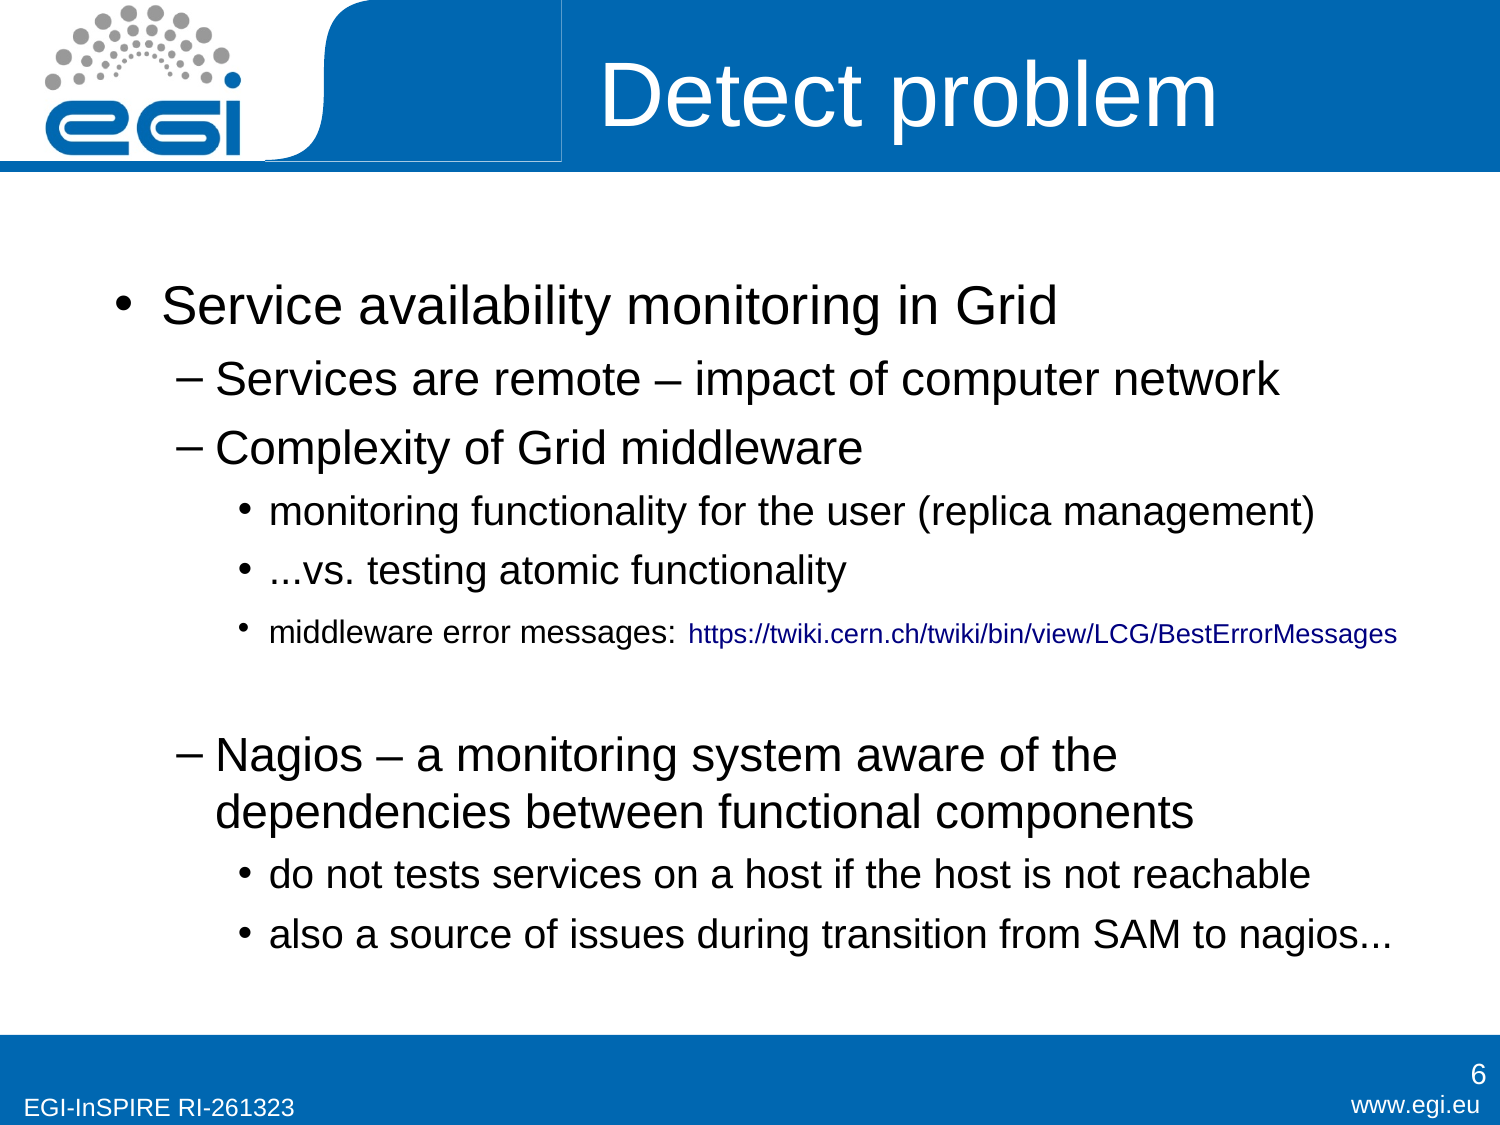

# Detect problem
Service availability monitoring in Grid
Services are remote – impact of computer network
Complexity of Grid middleware
monitoring functionality for the user (replica management)
...vs. testing atomic functionality
middleware error messages: https://twiki.cern.ch/twiki/bin/view/LCG/BestErrorMessages
Nagios – a monitoring system aware of the dependencies between functional components
do not tests services on a host if the host is not reachable
also a source of issues during transition from SAM to nagios...
6